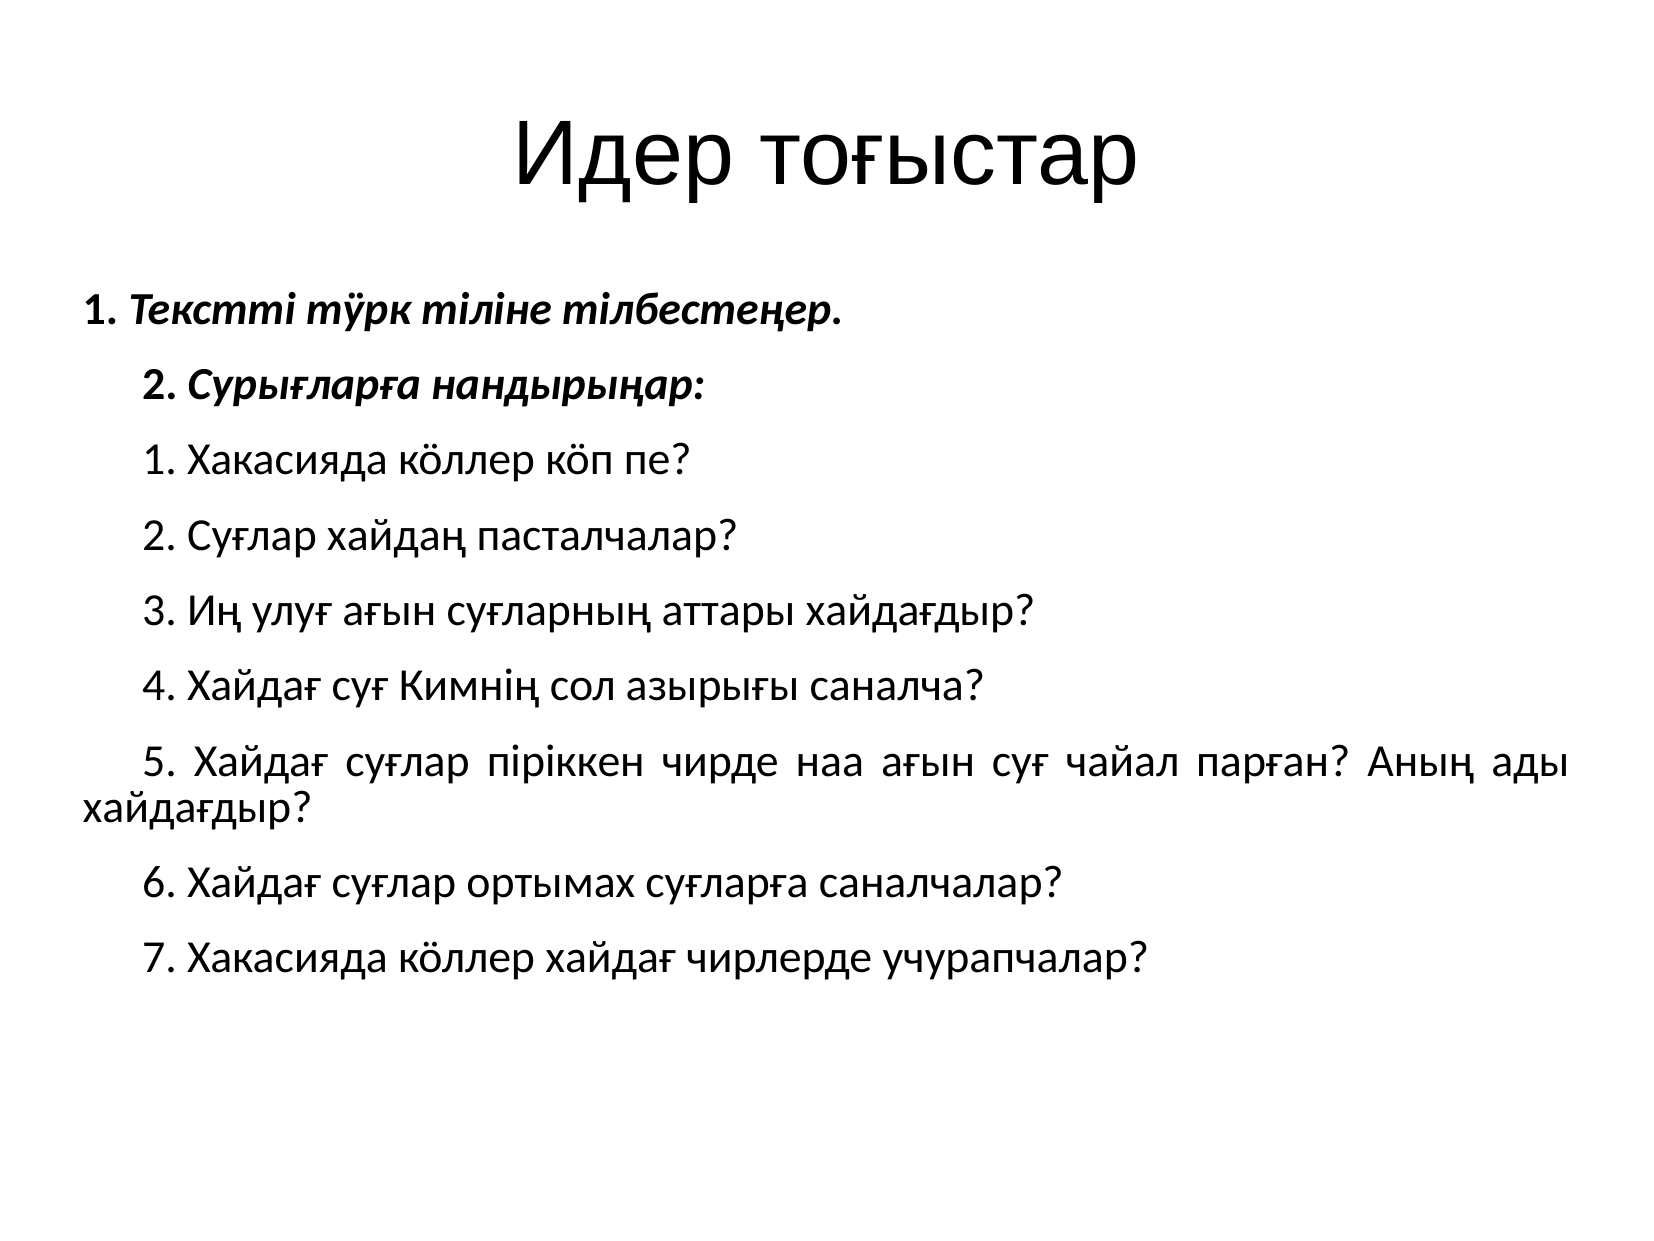

# Идер тоғыстар
1. Текстті тӱрк тіліне тілбестеңер.
2. Сурығларға нандырыңар:
1. Хакасияда кӧллер кӧп пе?
2. Суғлар хайдаң пасталчалар?
3. Иң улуғ ағын суғларның аттары хайдағдыр?
4. Хайдағ суғ Кимнің сол азырығы саналча?
5. Хайдағ суғлар піріккен чирде наа ағын суғ чайал парған? Аның ады хайдағдыр?
6. Хайдағ суғлар ортымах суғларға саналчалар?
7. Хакасияда кӧллер хайдағ чирлерде учурапчалар?